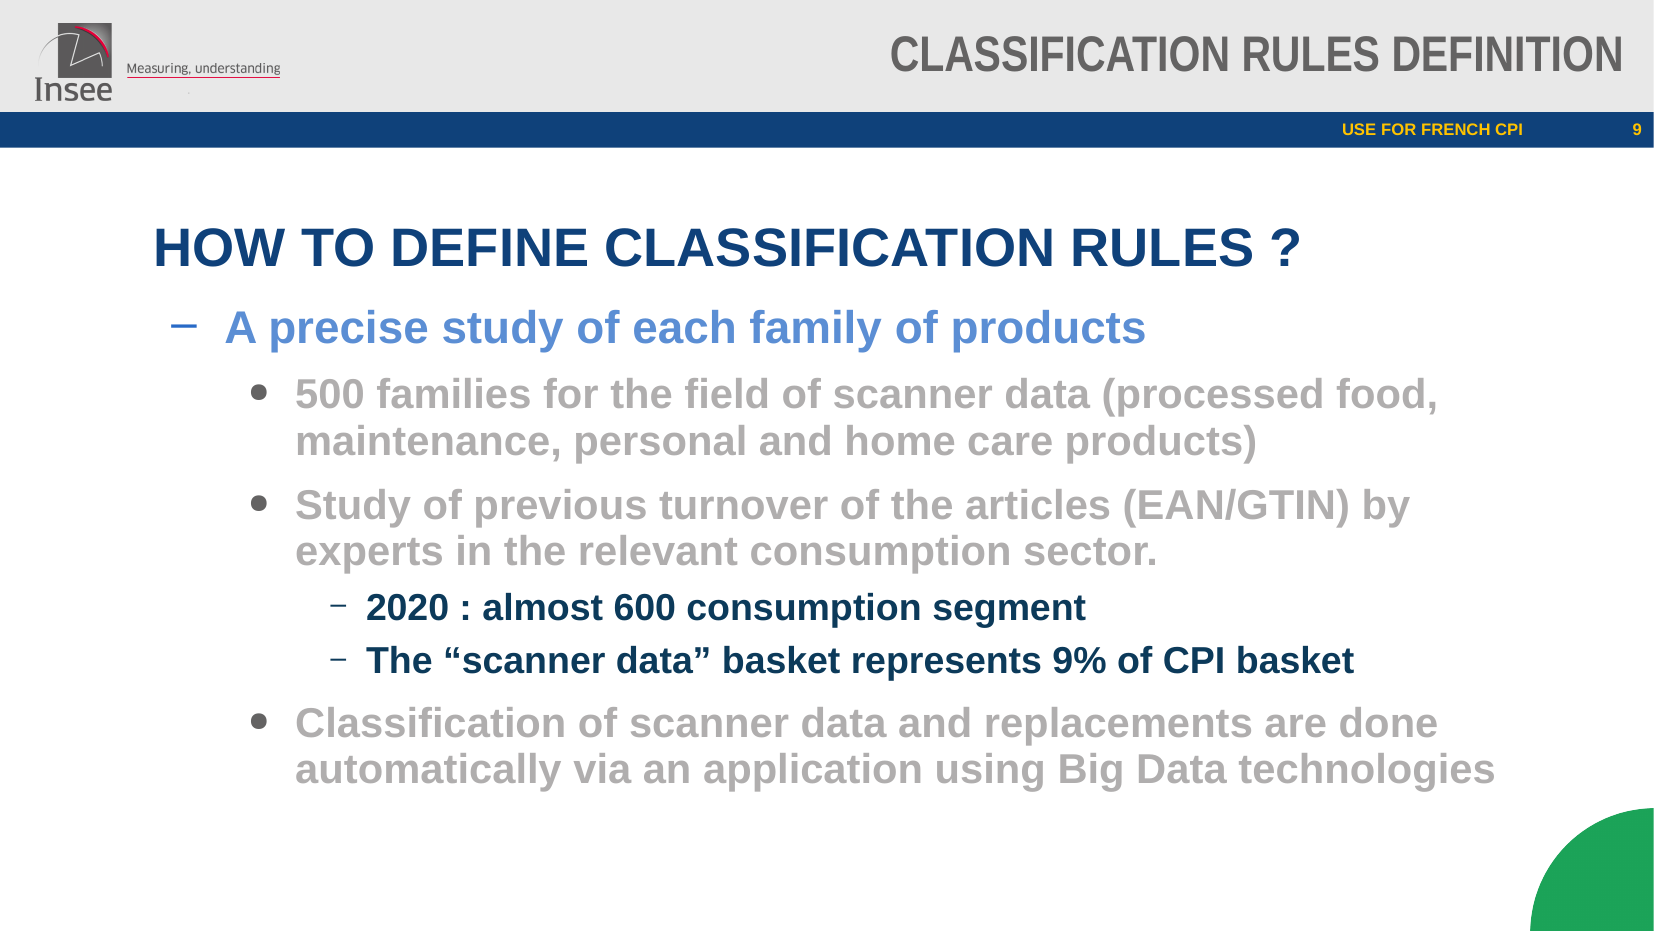

# Classification rules definition
Use for french CPI
9
How to define classification rules ?
A precise study of each family of products
500 families for the field of scanner data (processed food, maintenance, personal and home care products)
Study of previous turnover of the articles (EAN/GTIN) by experts in the relevant consumption sector.
2020 : almost 600 consumption segment
The “scanner data” basket represents 9% of CPI basket
Classification of scanner data and replacements are done automatically via an application using Big Data technologies